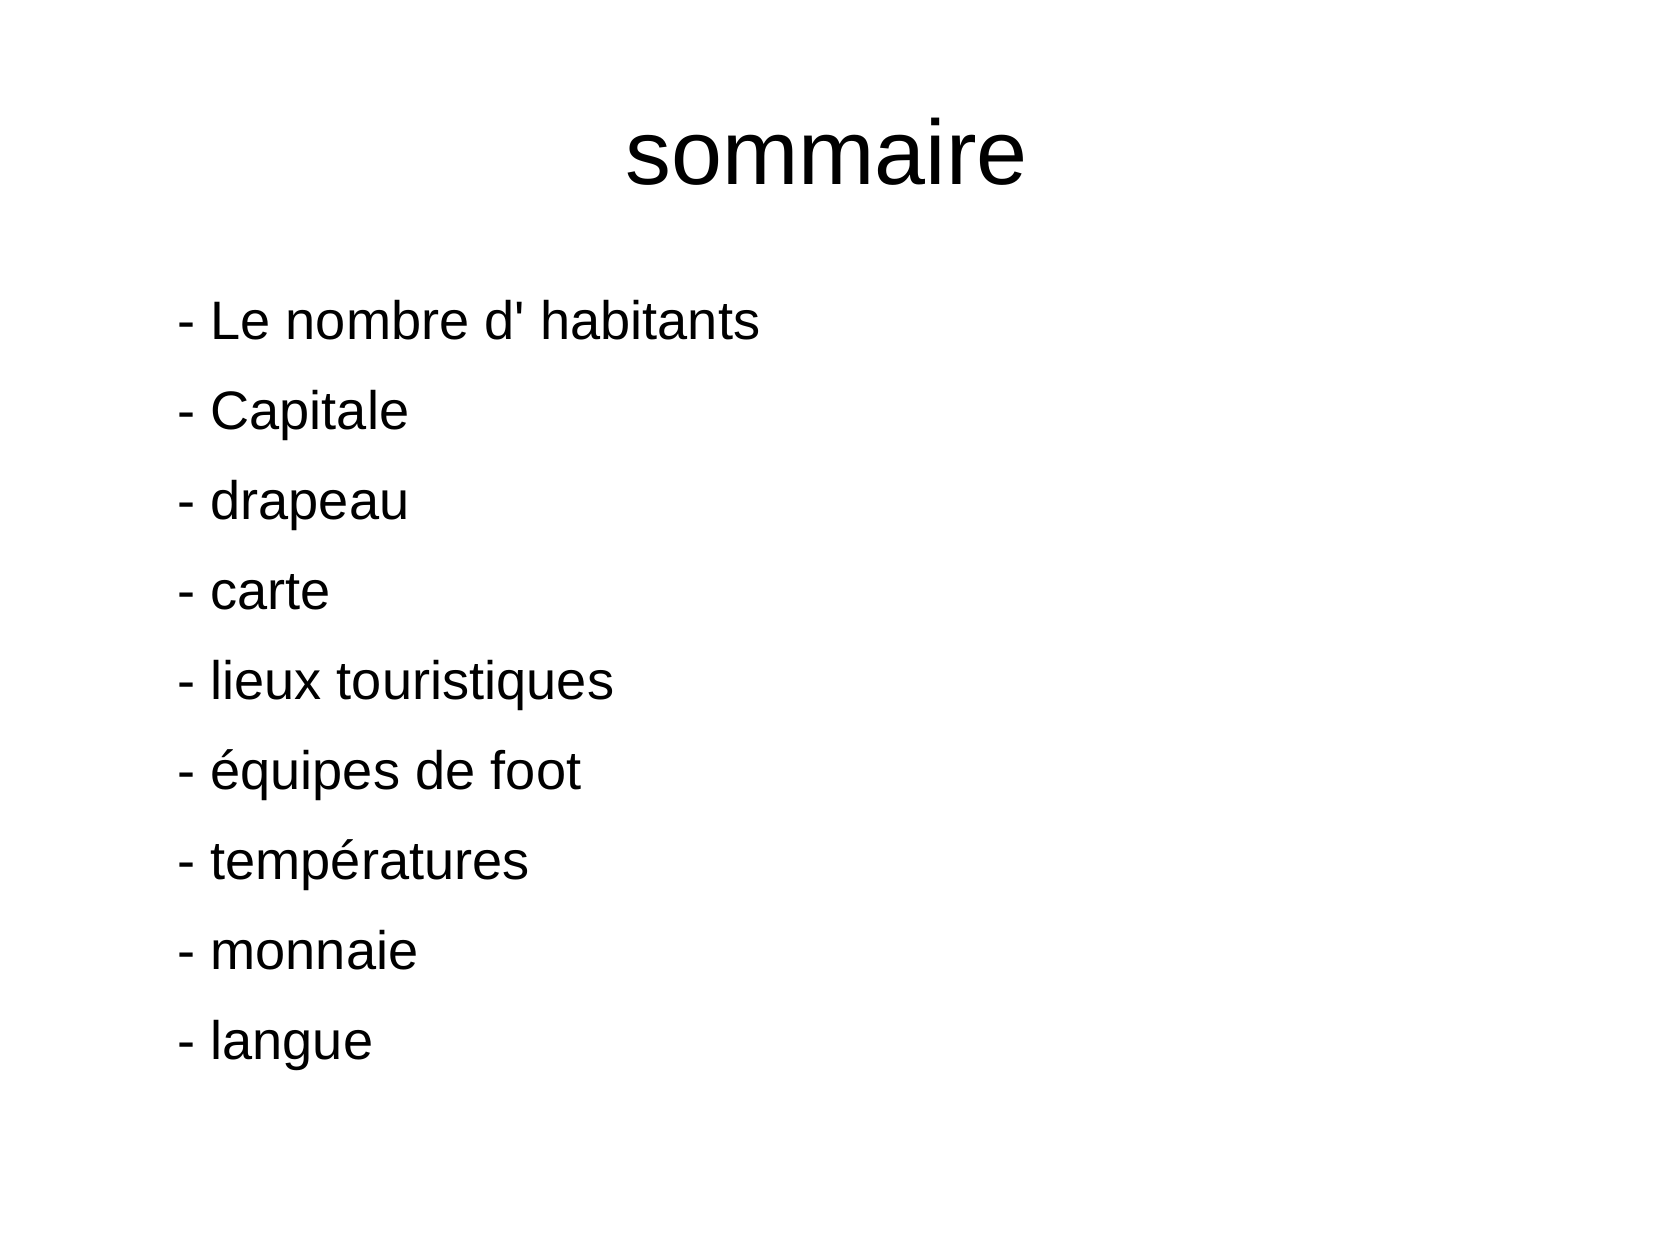

# sommaire
- Le nombre d' habitants
- Capitale
- drapeau
- carte
- lieux touristiques
- équipes de foot
- températures
- monnaie
- langue